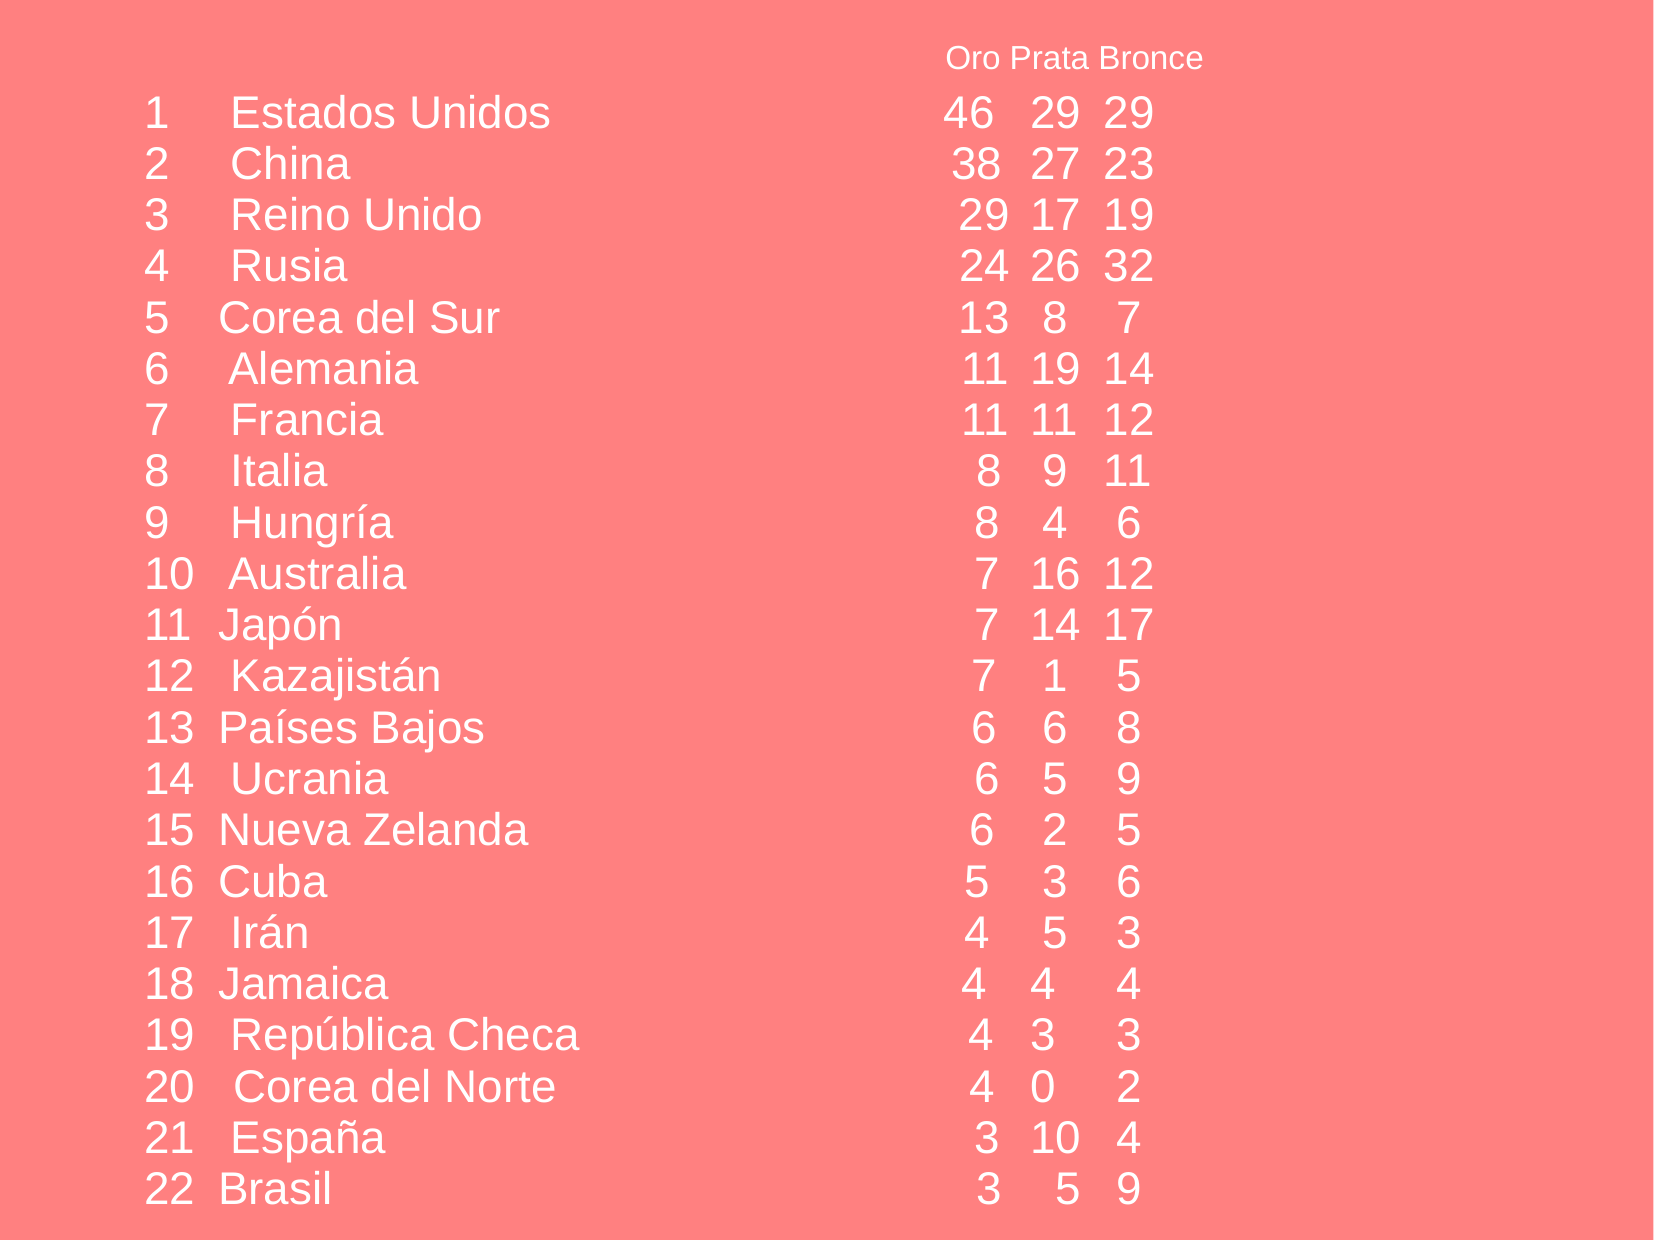

# Oro Prata Bronce
1	 Estados Unidos 	 46	29	29
2	 China 	 38	27	23
3	 Reino Unido	 29	17	19
4	 Rusia 24	26	32
5	Corea del Sur	 13	 8	 7
6	 Alemania 	 11	19	14
7	 Francia	 11	11	12
8	 Italia 	 8	 9	11
9	 Hungría 	 8	 4	 6
10	 Australia	 7	16	12
11	Japón 	 7	14	17
12	 Kazajistán 	 7	 1	 5
13	Países Bajos 	 6	 6	 8
14	 Ucrania 	 6	 5	 9
15	Nueva Zelanda 	 6	 2	 5
16	Cuba 	 5	 3	 6
17	 Irán 	 4	 5	 3
18	Jamaica 	 4	4	 4
19	 República Checa 	 4	3	 3
20 Corea del Norte	 4	0	 2
21	 España	 3	10	 4
22	Brasil 	 3	 5	 9